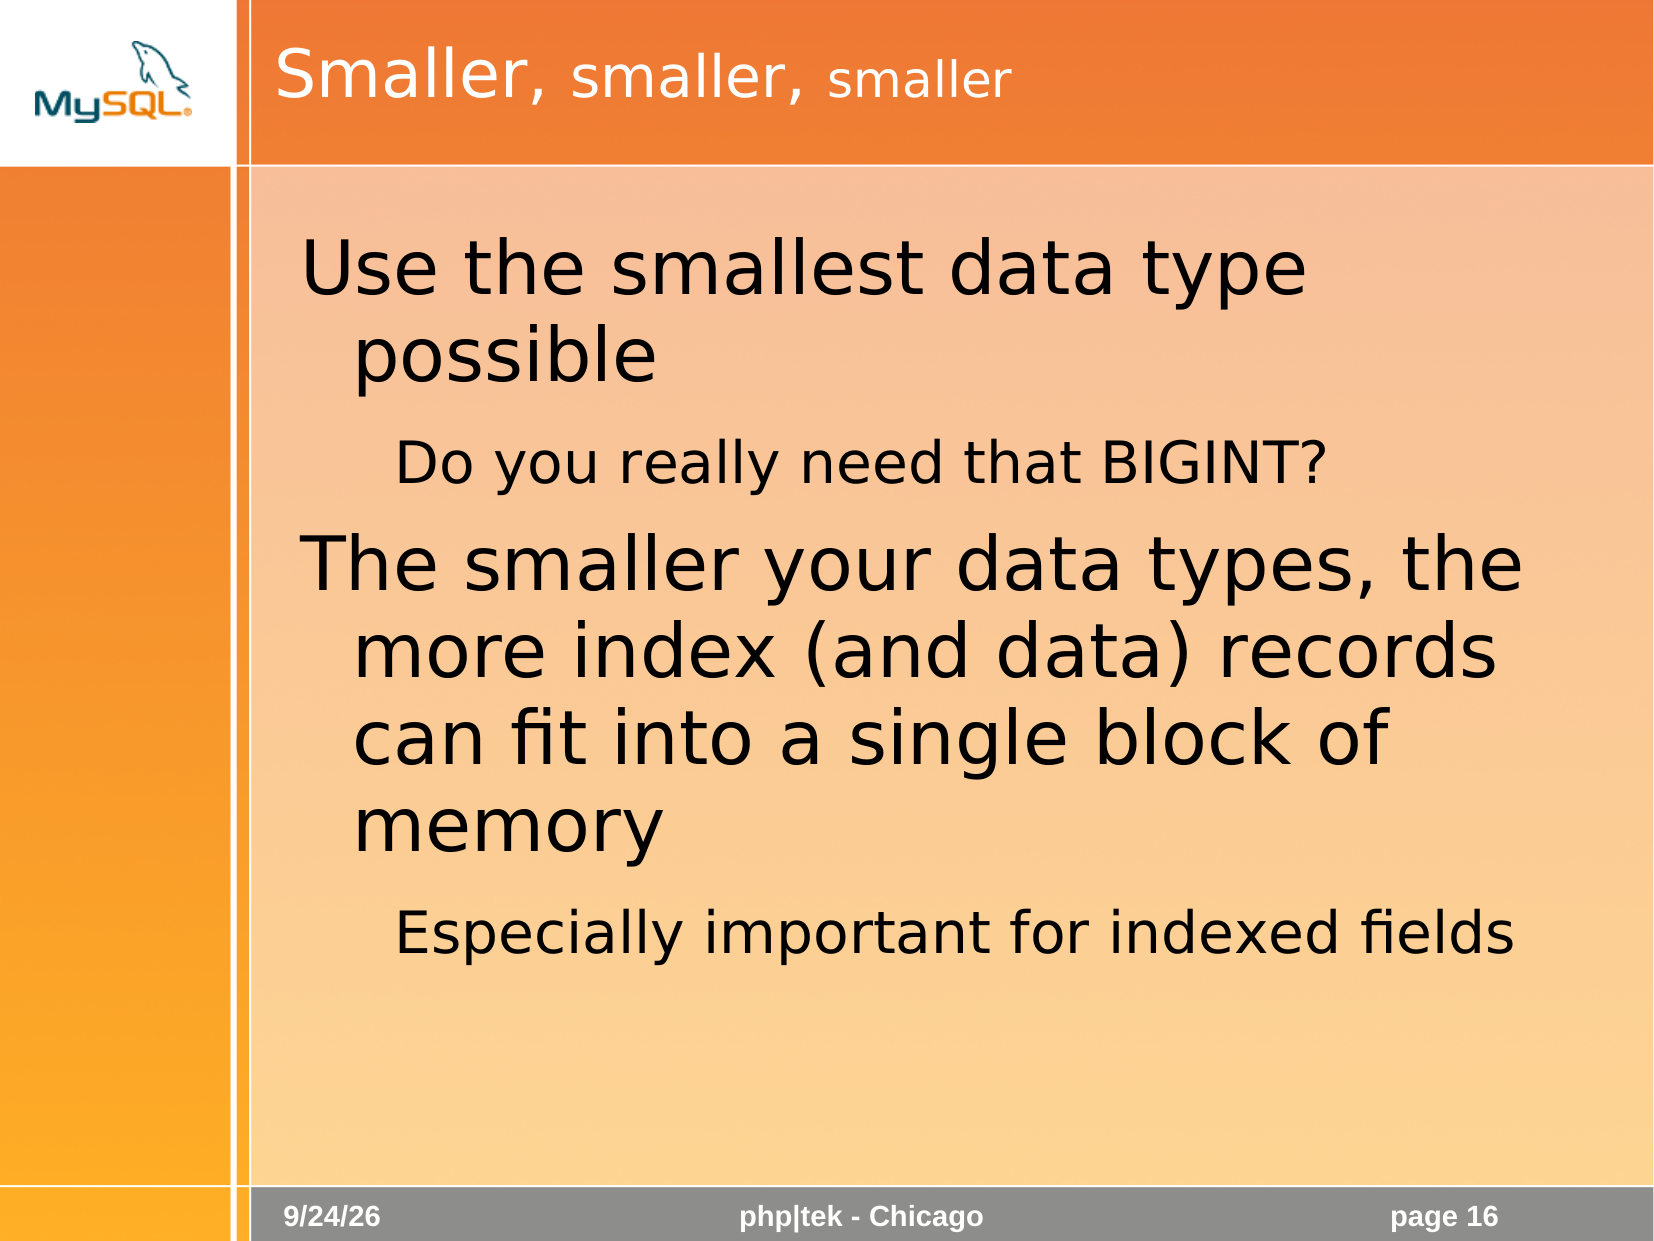

# Smaller, smaller, smaller
Use the smallest data type possible
Do you really need that BIGINT?
The smaller your data types, the more index (and data) records can fit into a single block of memory
Especially important for indexed fields